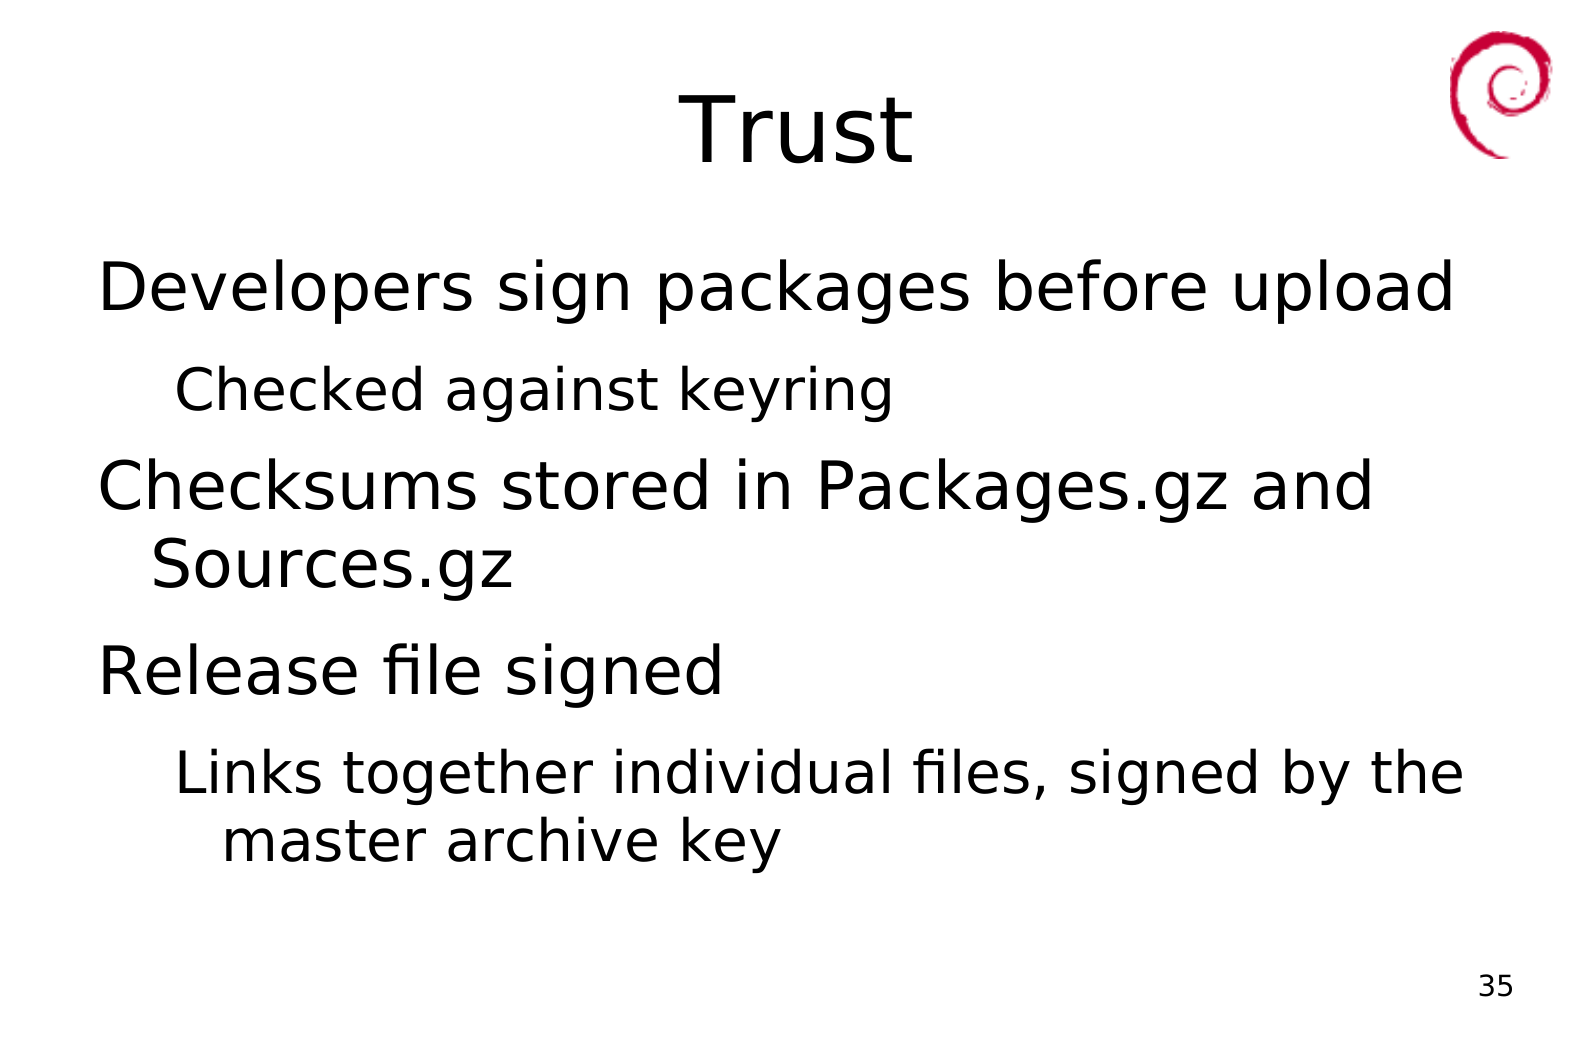

# Trust
Developers sign packages before upload
Checked against keyring
Checksums stored in Packages.gz and Sources.gz
Release file signed
Links together individual files, signed by the master archive key
35